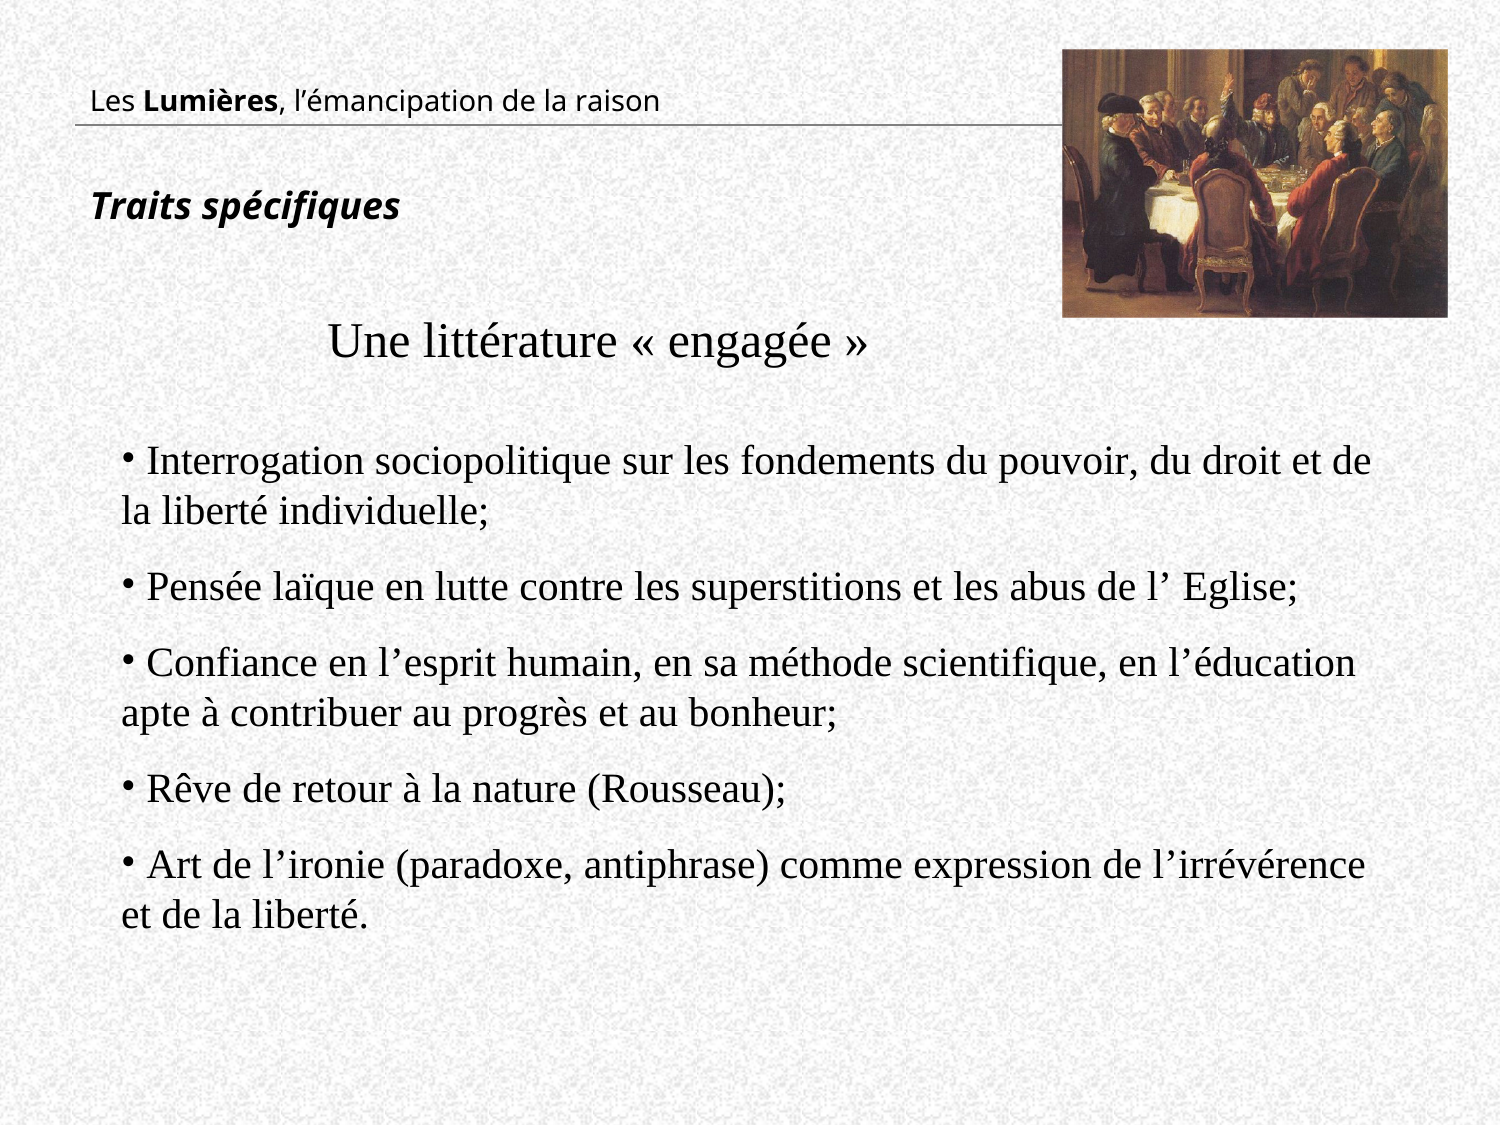

Les Lumières, l’émancipation de la raison
Traits spécifiques
Une littérature « engagée »
 Interrogation sociopolitique sur les fondements du pouvoir, du droit et de la liberté individuelle;
 Pensée laïque en lutte contre les superstitions et les abus de l’ Eglise;
 Confiance en l’esprit humain, en sa méthode scientifique, en l’éducation apte à contribuer au progrès et au bonheur;
 Rêve de retour à la nature (Rousseau);
 Art de l’ironie (paradoxe, antiphrase) comme expression de l’irrévérence et de la liberté.